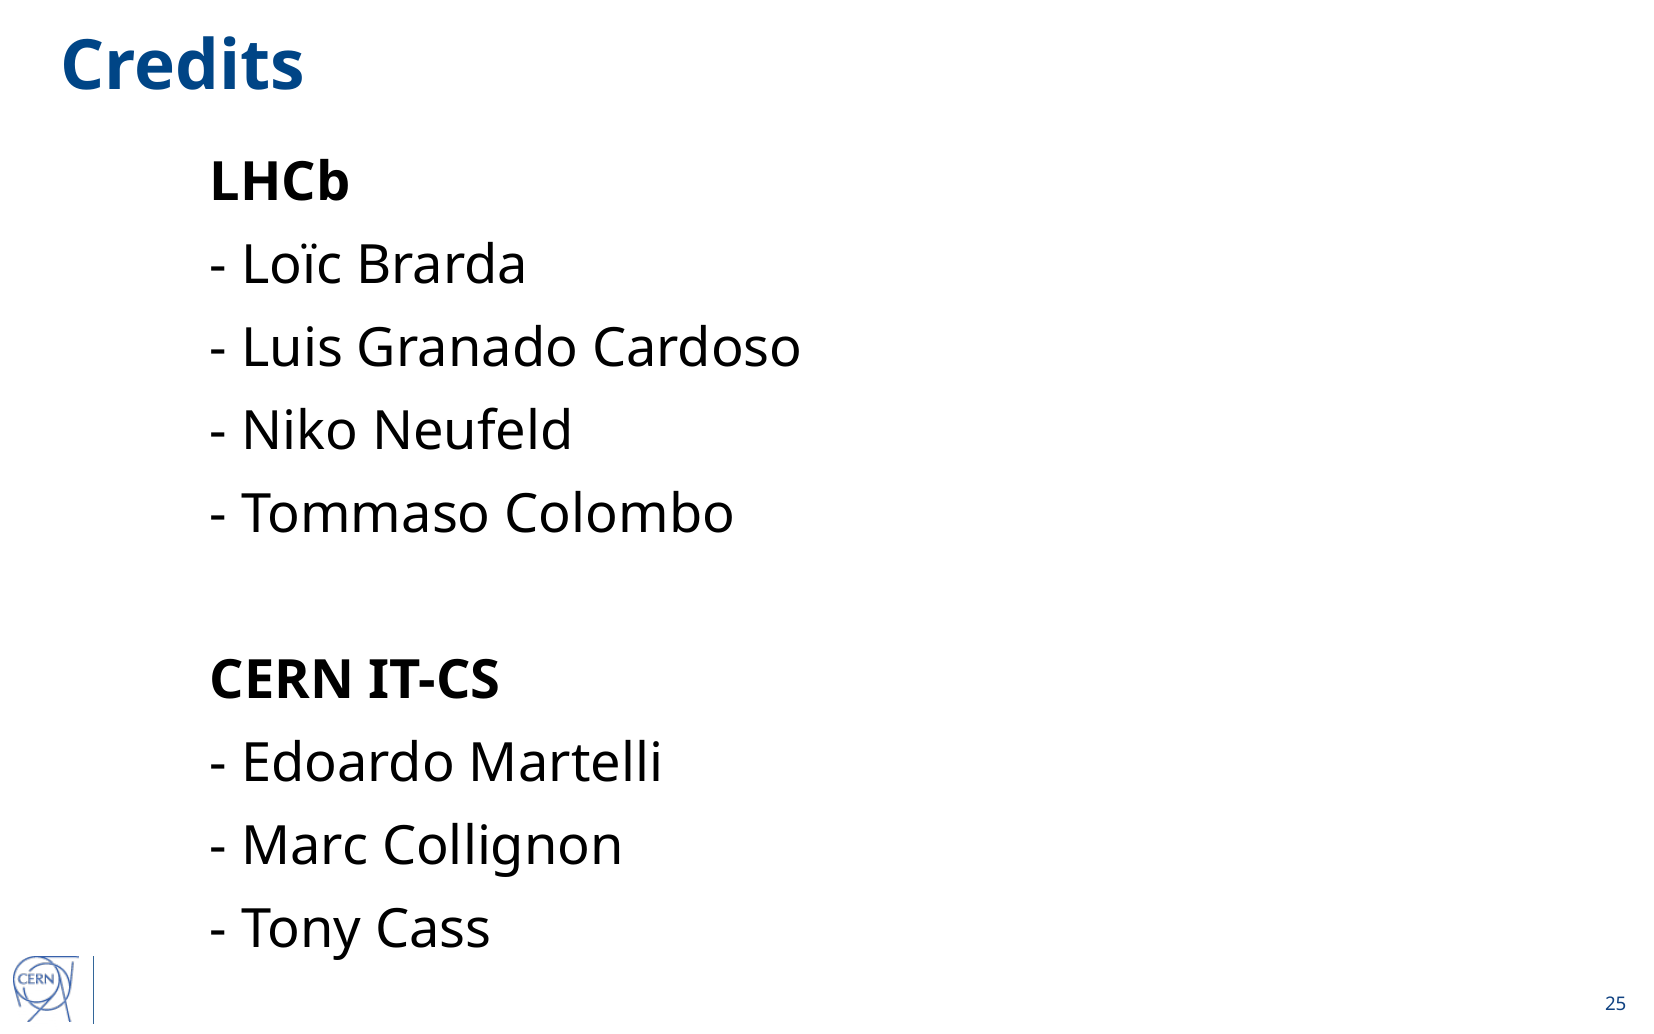

# Credits
LHCb
- Loïc Brarda
- Luis Granado Cardoso
- Niko Neufeld
- Tommaso Colombo
CERN IT-CS
- Edoardo Martelli
- Marc Collignon
- Tony Cass